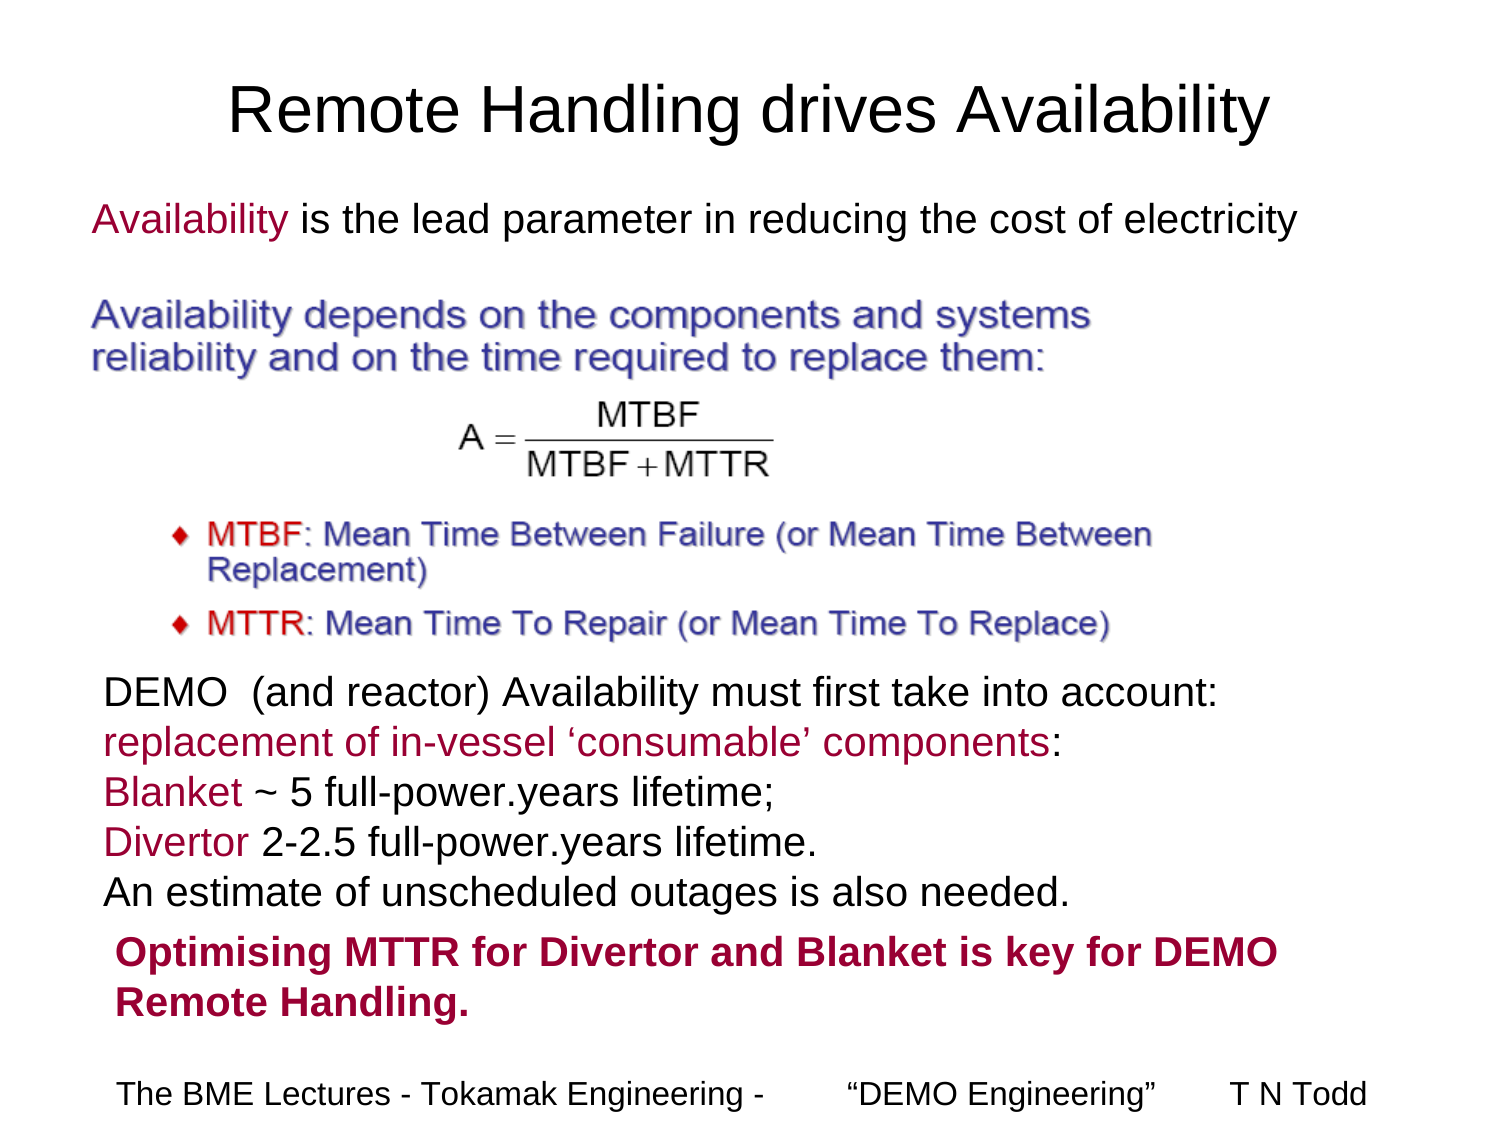

Remote Handling drives Availability
Availability is the lead parameter in reducing the cost of electricity
DEMO (and reactor) Availability must first take into account: replacement of in-vessel ‘consumable’ components:
Blanket ~ 5 full-power.years lifetime;
Divertor 2-2.5 full-power.years lifetime.
An estimate of unscheduled outages is also needed.
Optimising MTTR for Divertor and Blanket is key for DEMO Remote Handling.